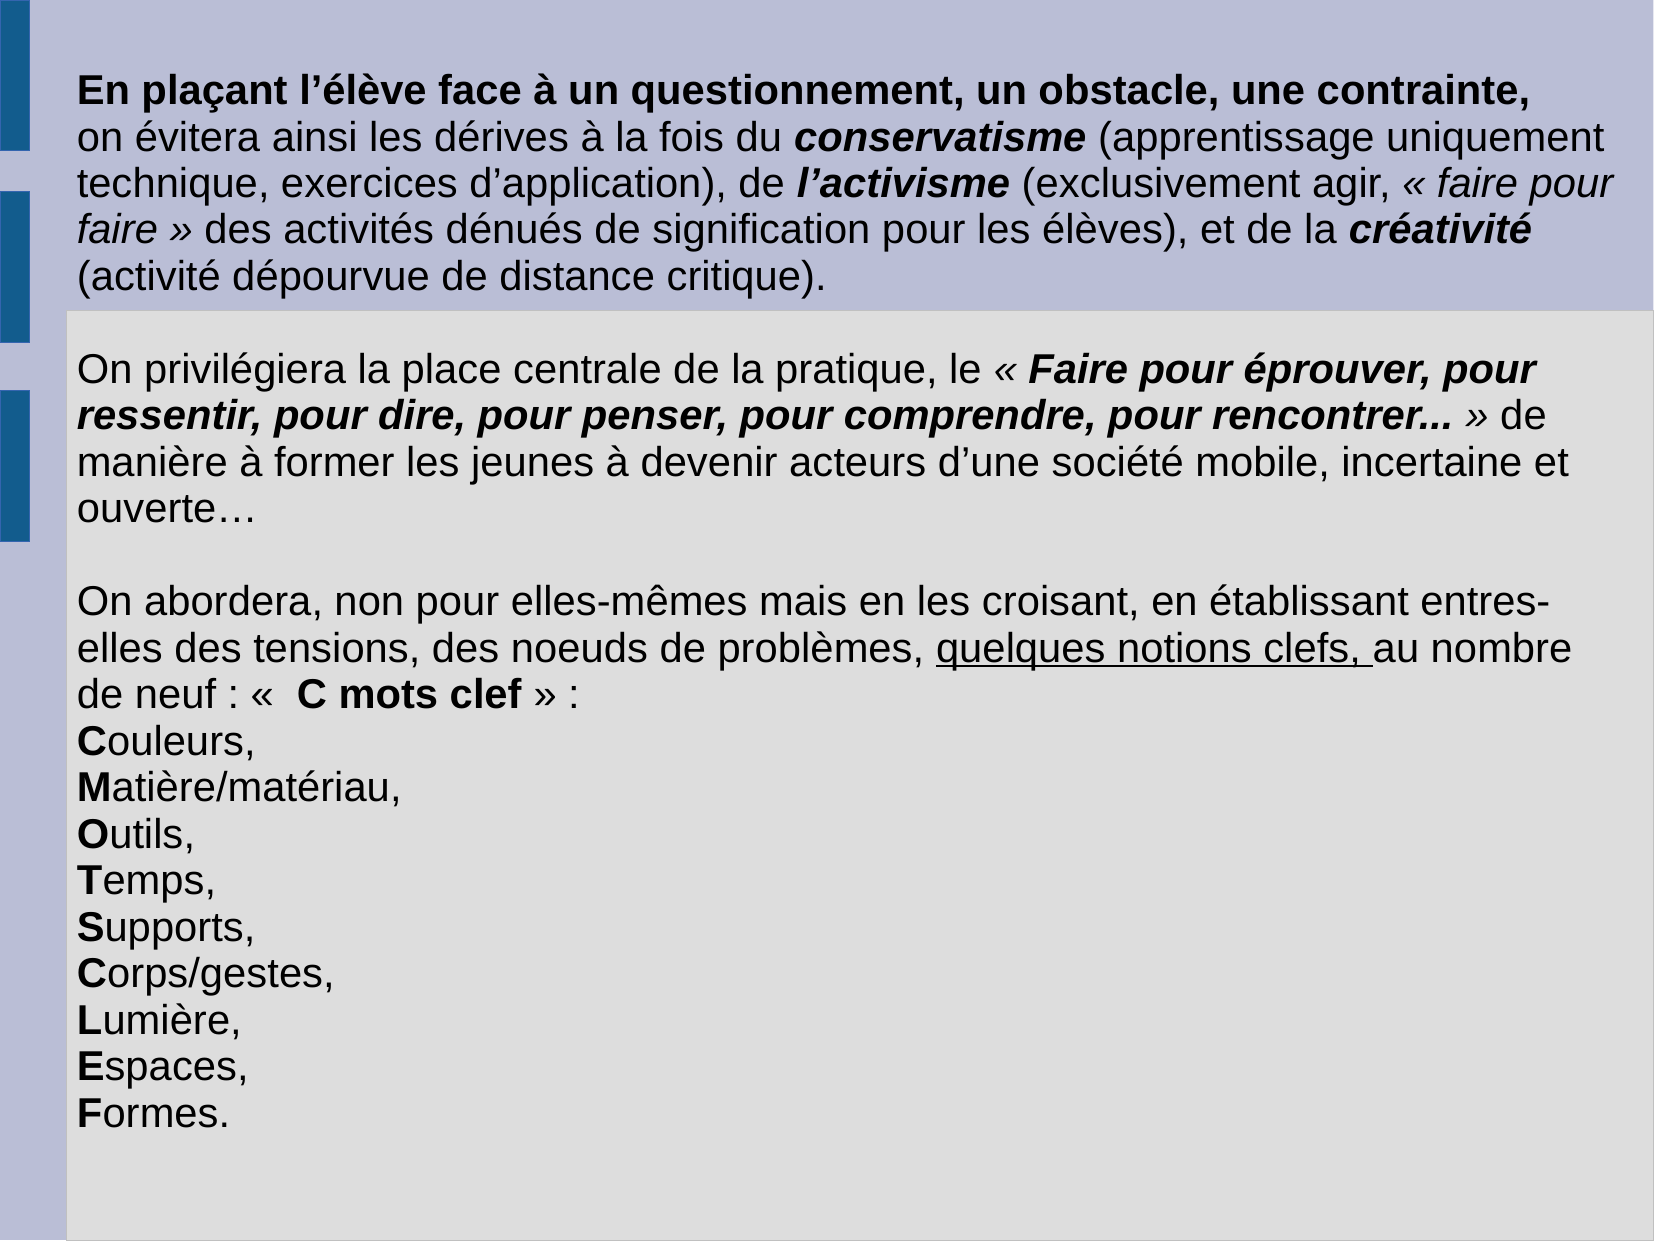

En plaçant l’élève face à un questionnement, un obstacle, une contrainte,
on évitera ainsi les dérives à la fois du conservatisme (apprentissage uniquement technique, exercices d’application), de l’activisme (exclusivement agir, « faire pour faire » des activités dénués de signification pour les élèves), et de la créativité (activité dépourvue de distance critique).
On privilégiera la place centrale de la pratique, le « Faire pour éprouver, pour ressentir, pour dire, pour penser, pour comprendre, pour rencontrer... » de manière à former les jeunes à devenir acteurs d’une société mobile, incertaine et ouverte…
On abordera, non pour elles-mêmes mais en les croisant, en établissant entres-elles des tensions, des noeuds de problèmes, quelques notions clefs, au nombre de neuf : «  C mots clef » :
Couleurs,
Matière/matériau,
Outils,
Temps,
Supports,
Corps/gestes,
Lumière,
Espaces,
Formes.